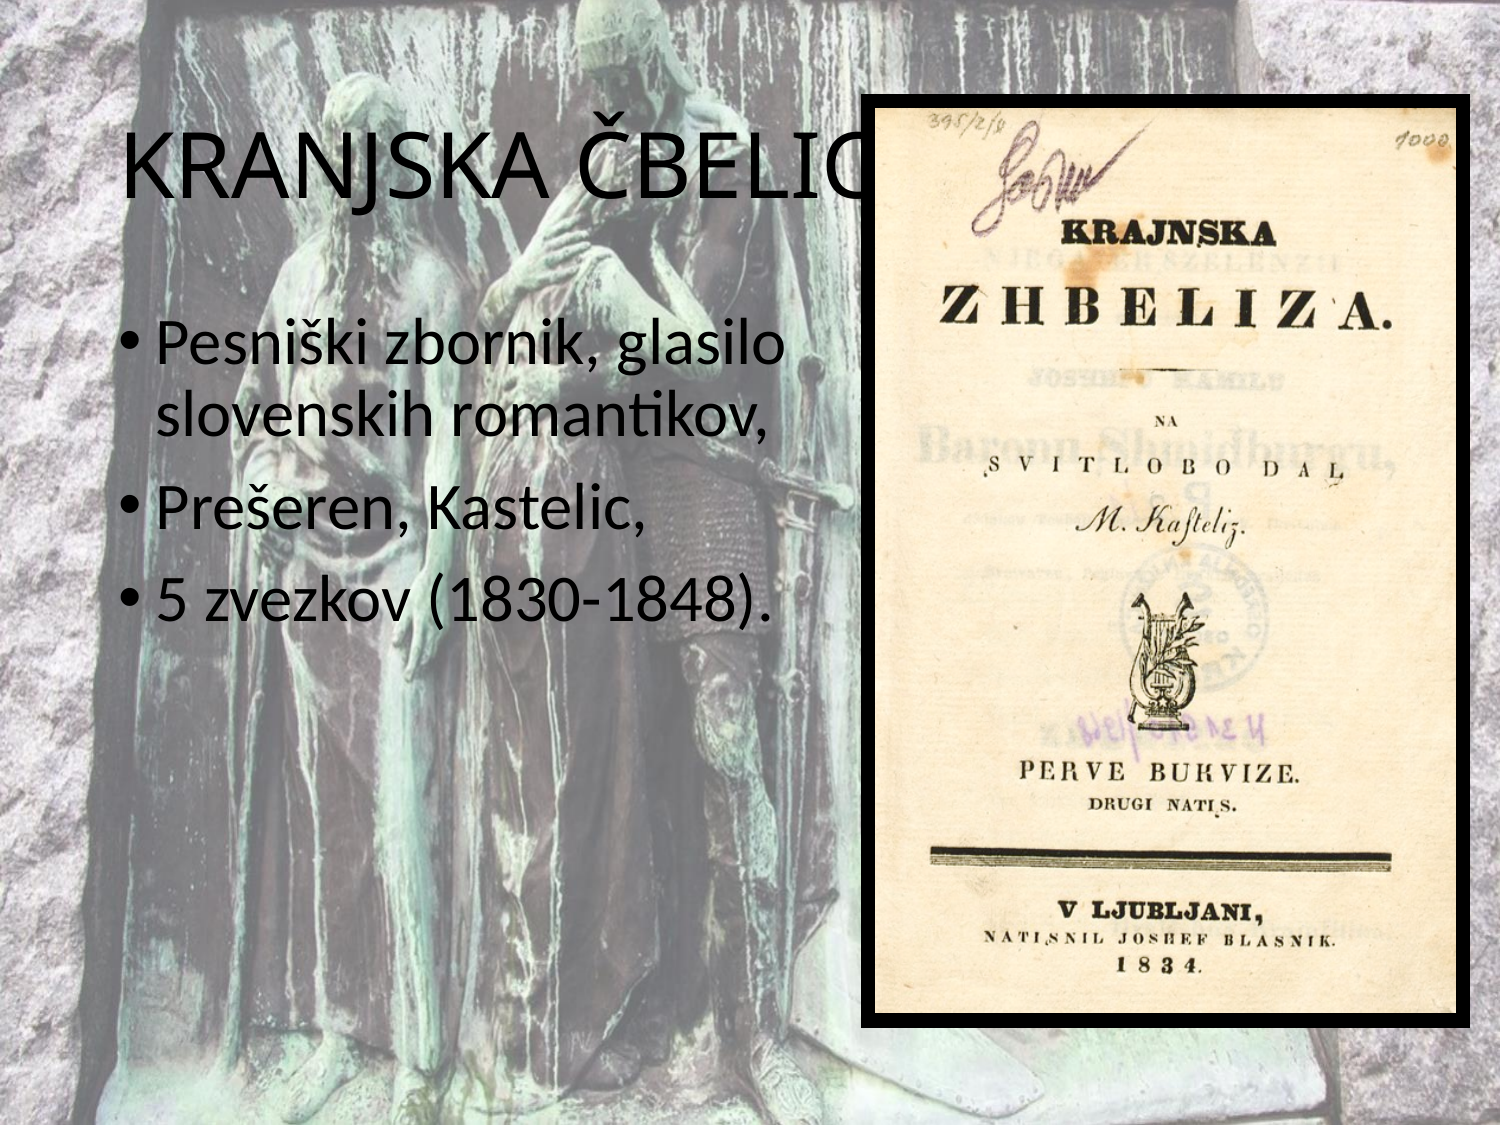

# KRANJSKA ČBELICA
Pesniški zbornik, glasilo slovenskih romantikov,
Prešeren, Kastelic,
5 zvezkov (1830-1848).